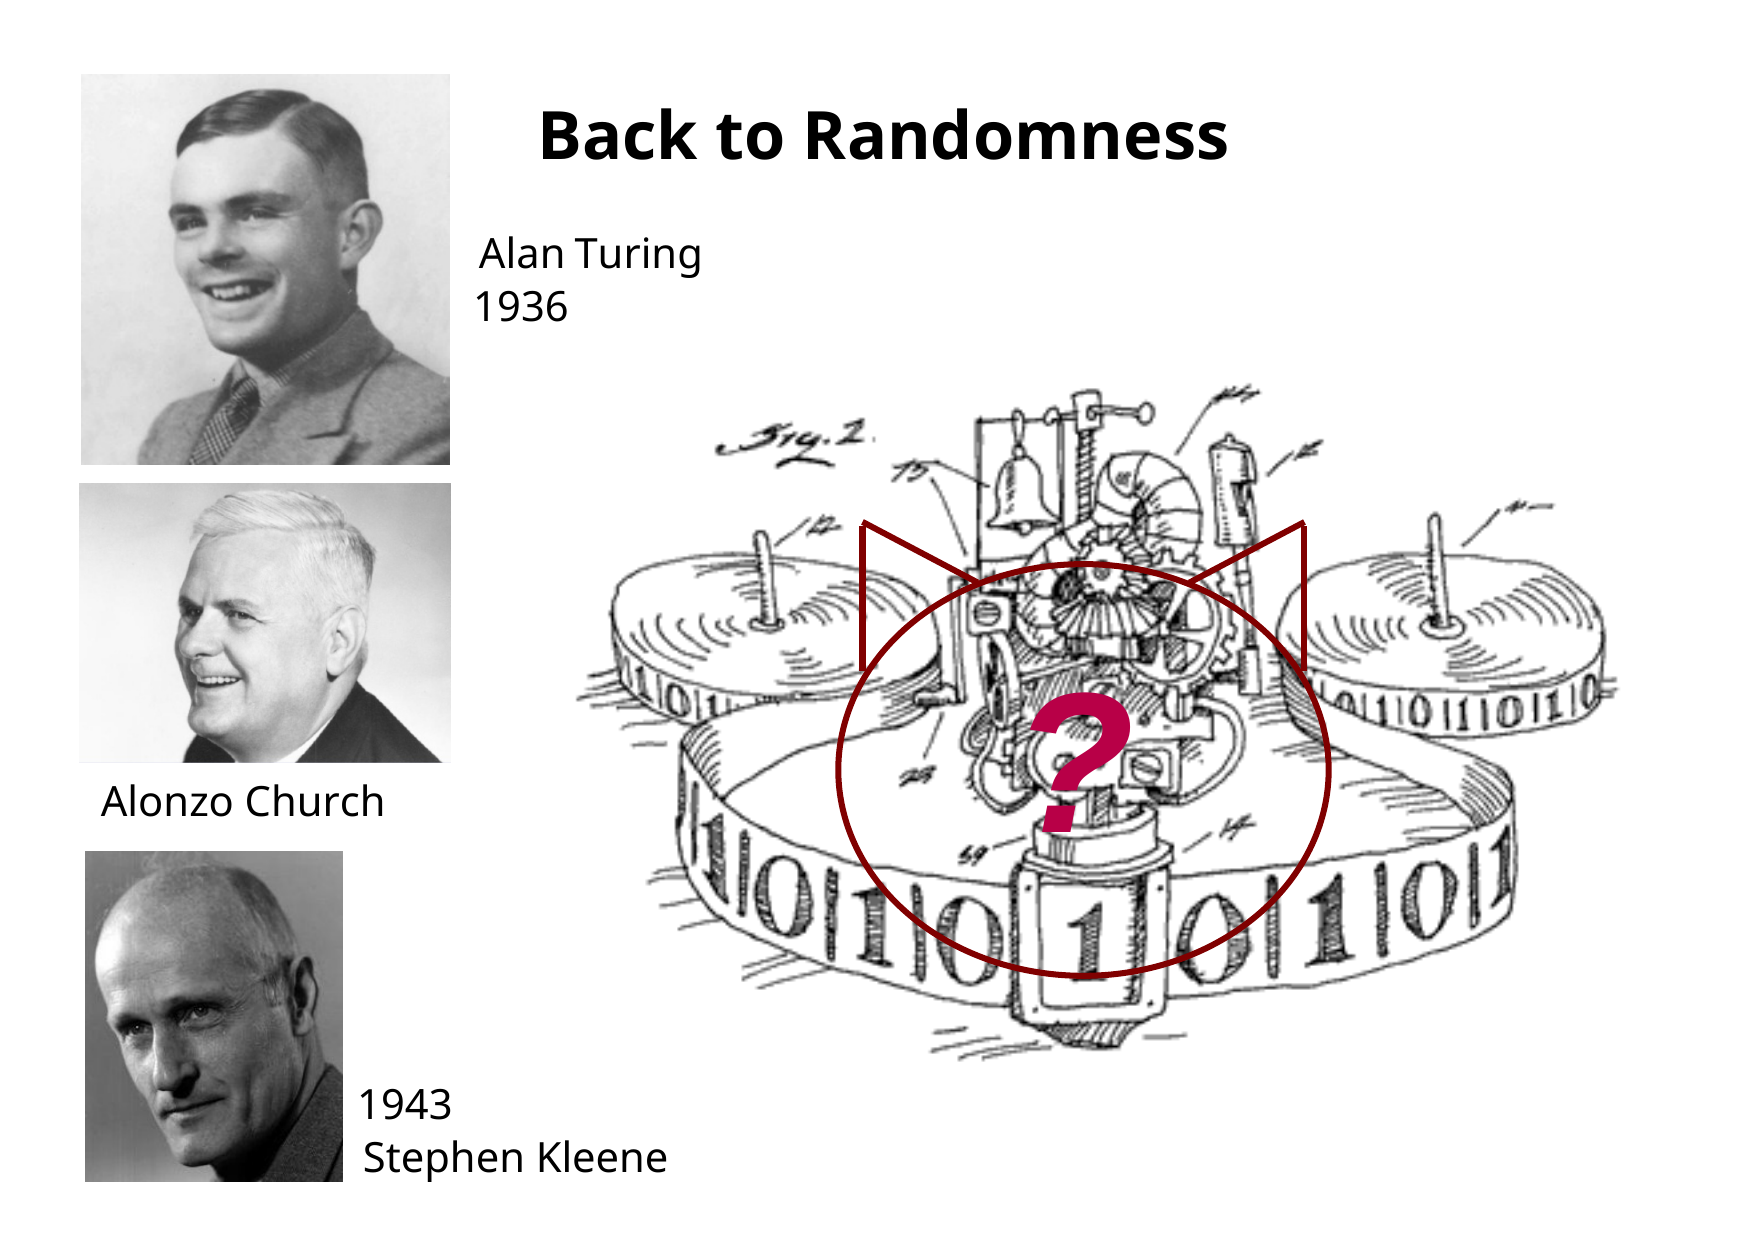

Back to Randomness
Alan Turing
1936
?
Alonzo Church
1943
Stephen Kleene